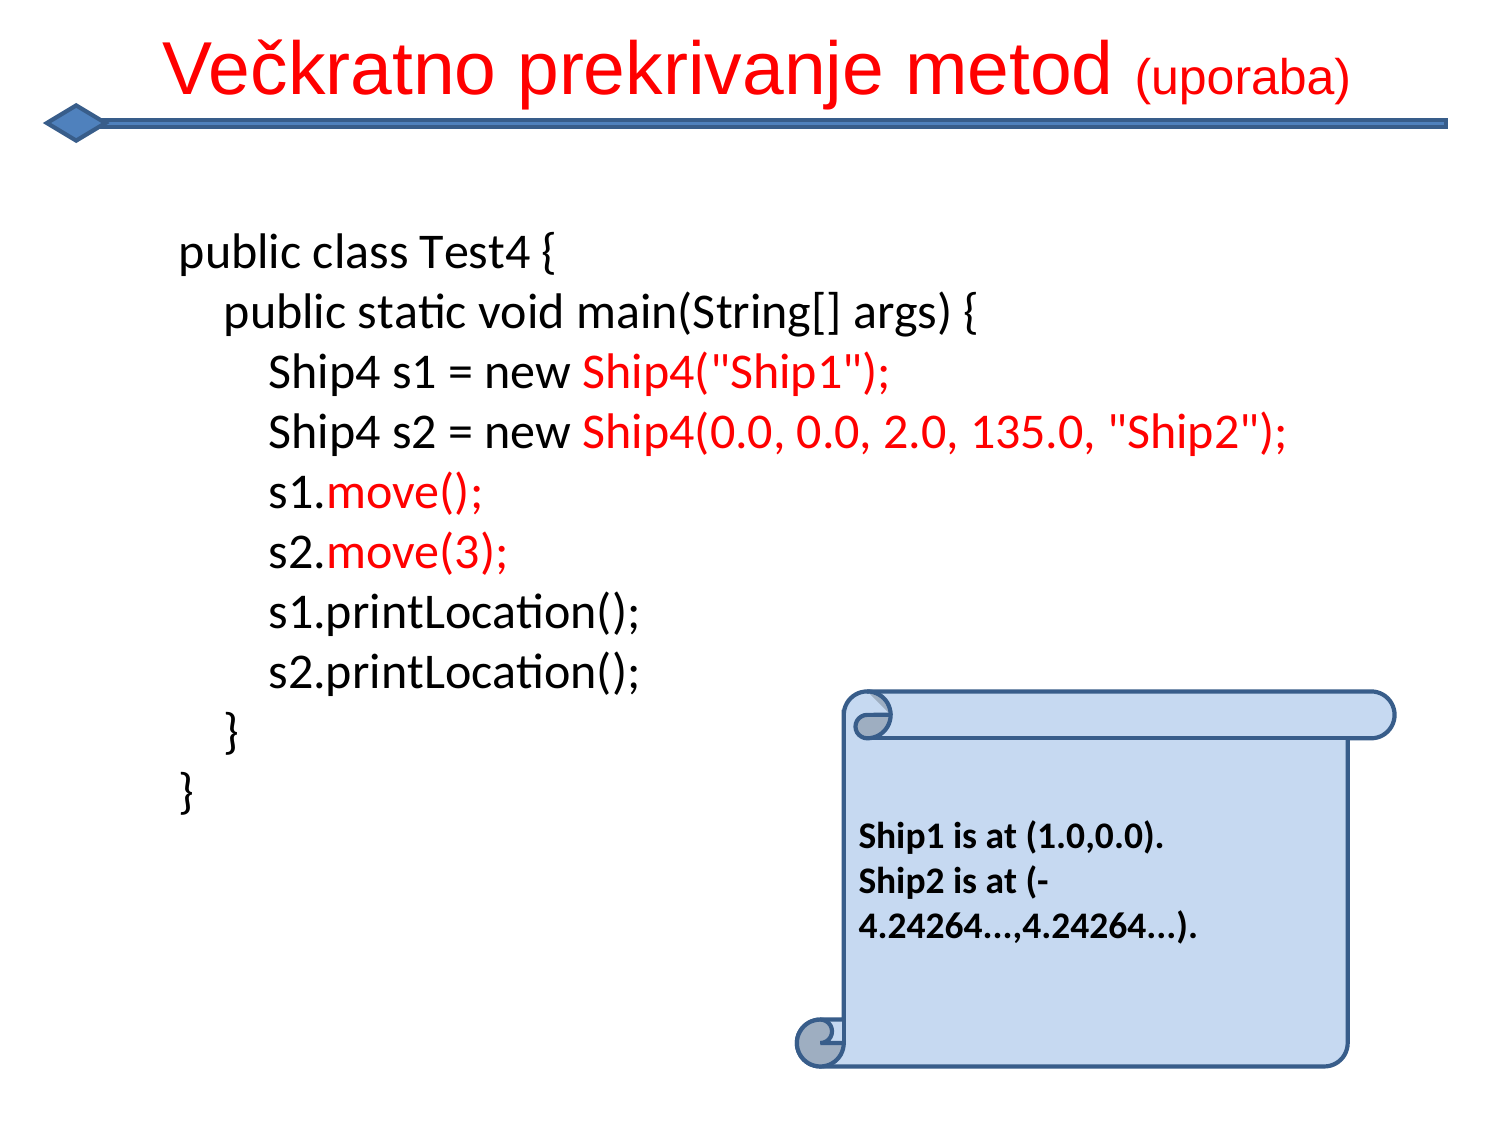

# Večkratno prekrivanje metod (uporaba)
public class Test4 {
 public static void main(String[] args) {
 Ship4 s1 = new Ship4("Ship1");
 Ship4 s2 = new Ship4(0.0, 0.0, 2.0, 135.0, "Ship2");
 s1.move();
 s2.move(3);
 s1.printLocation();
 s2.printLocation();
 }
}
Ship1 is at (1.0,0.0).
Ship2 is at (-4.24264...,4.24264...).